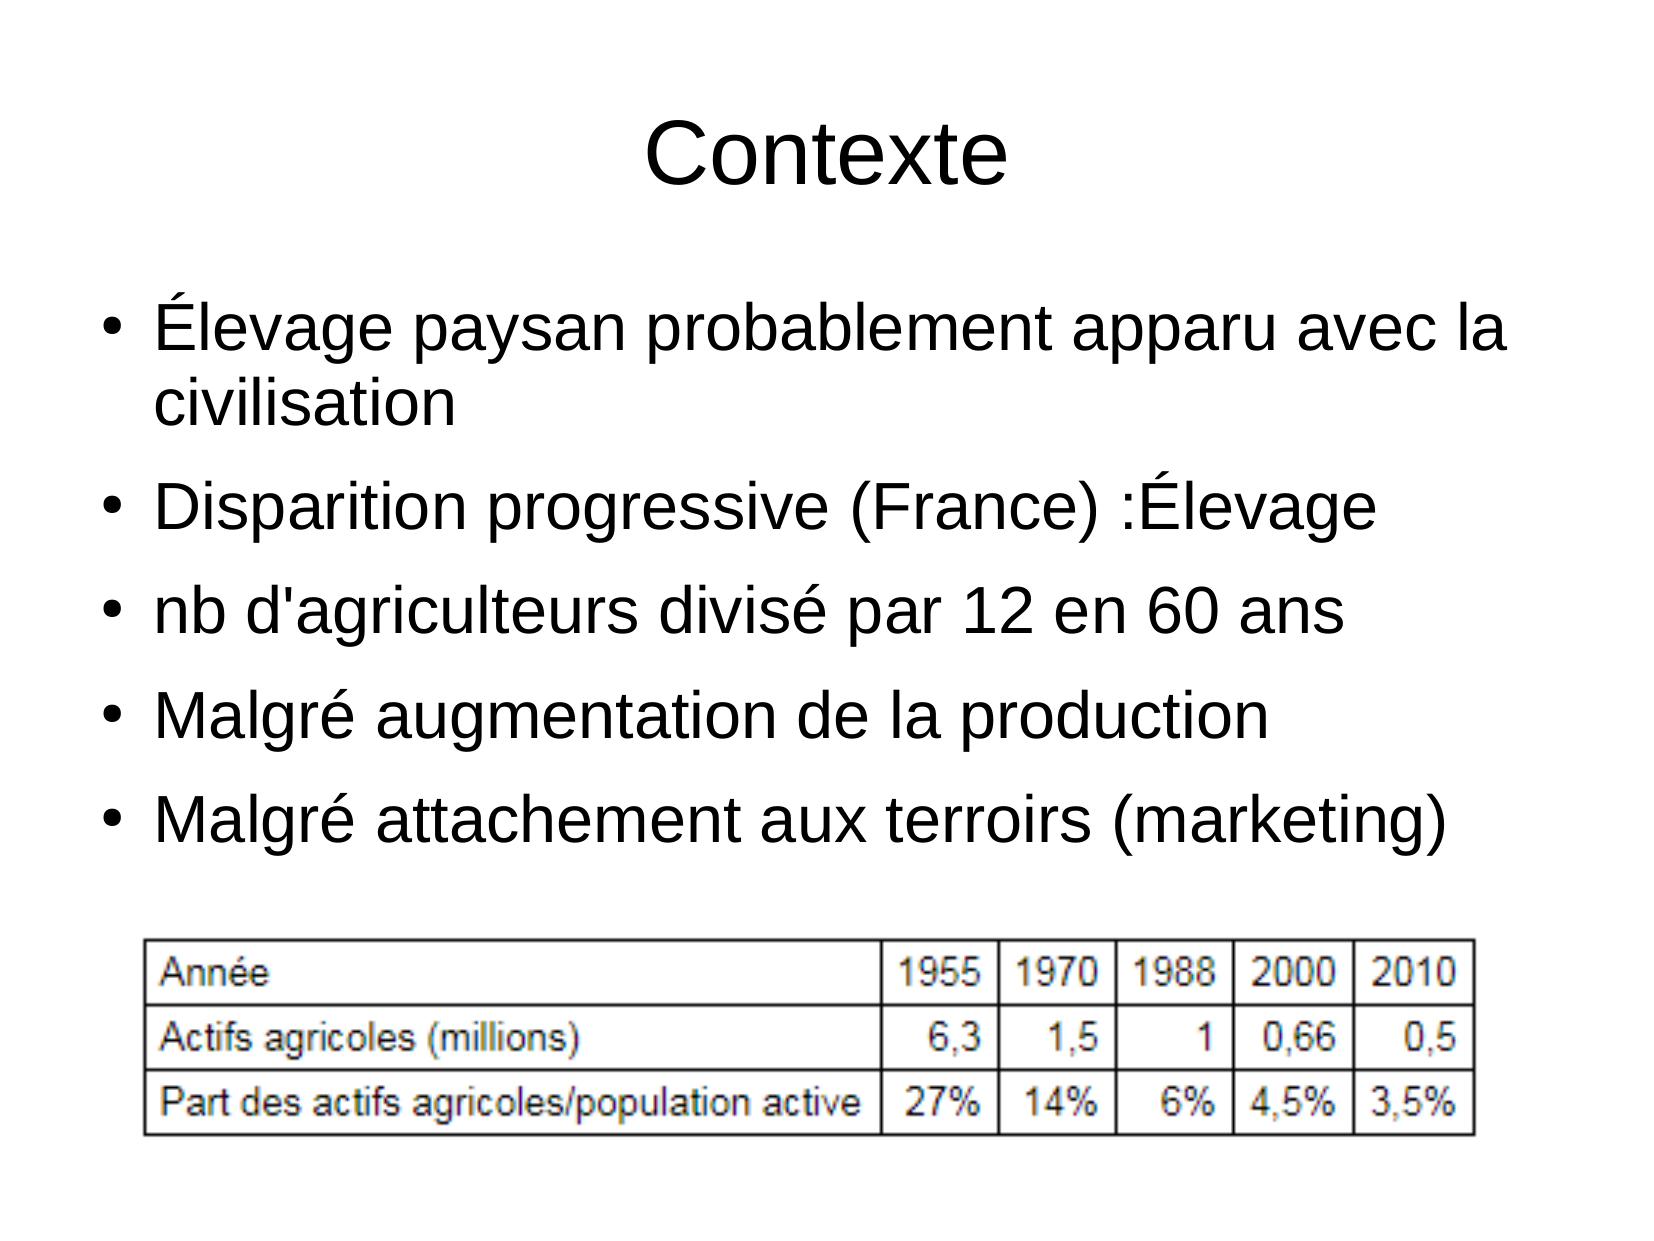

# Contexte
Élevage paysan probablement apparu avec la civilisation
Disparition progressive (France) :Élevage
nb d'agriculteurs divisé par 12 en 60 ans
Malgré augmentation de la production
Malgré attachement aux terroirs (marketing)